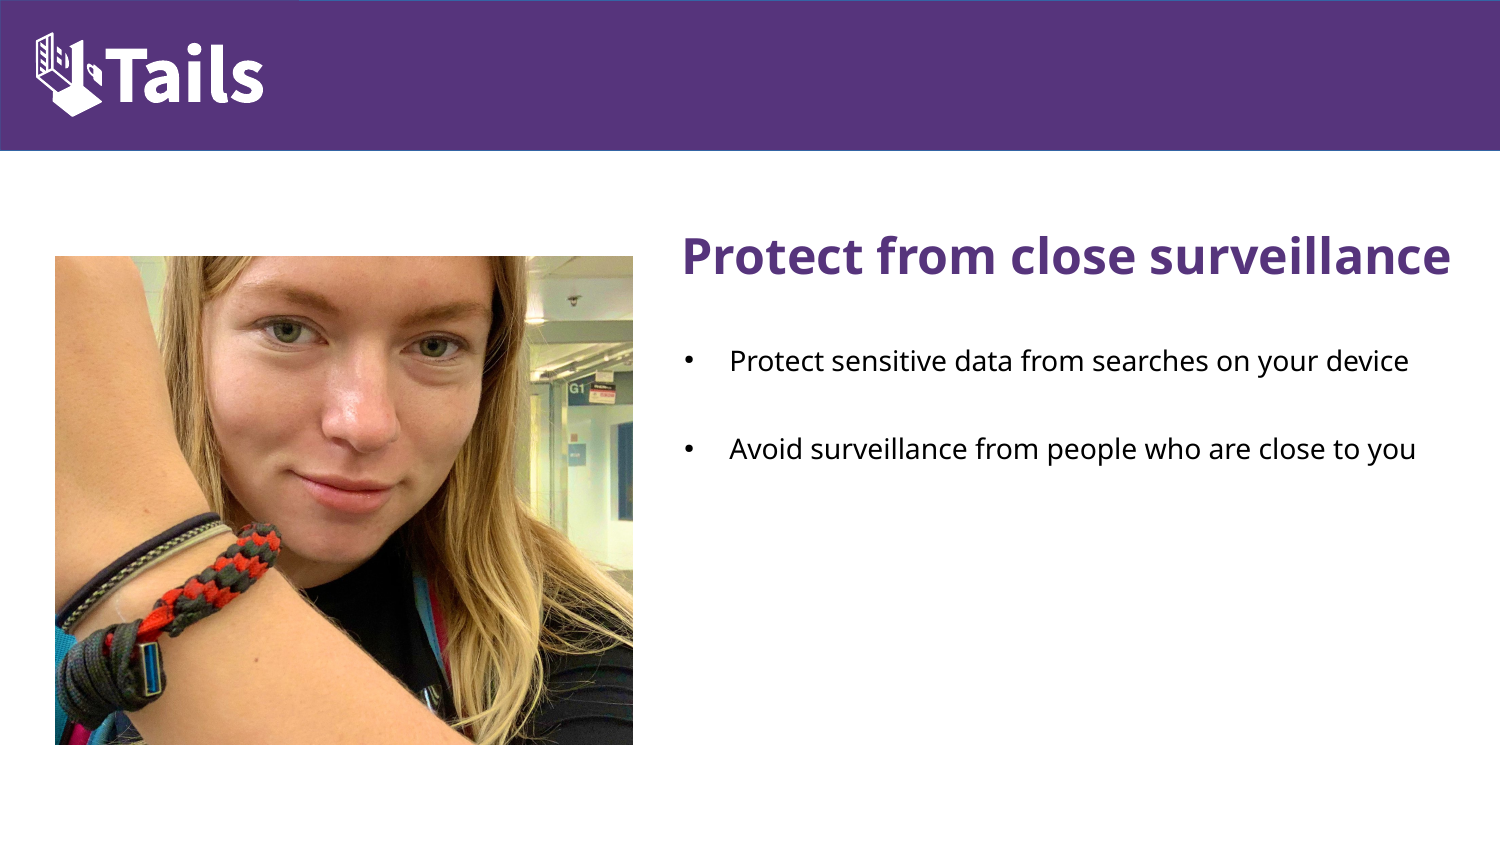

# Protect from close surveillance
Protect sensitive data from searches on your device
Avoid surveillance from people who are close to you